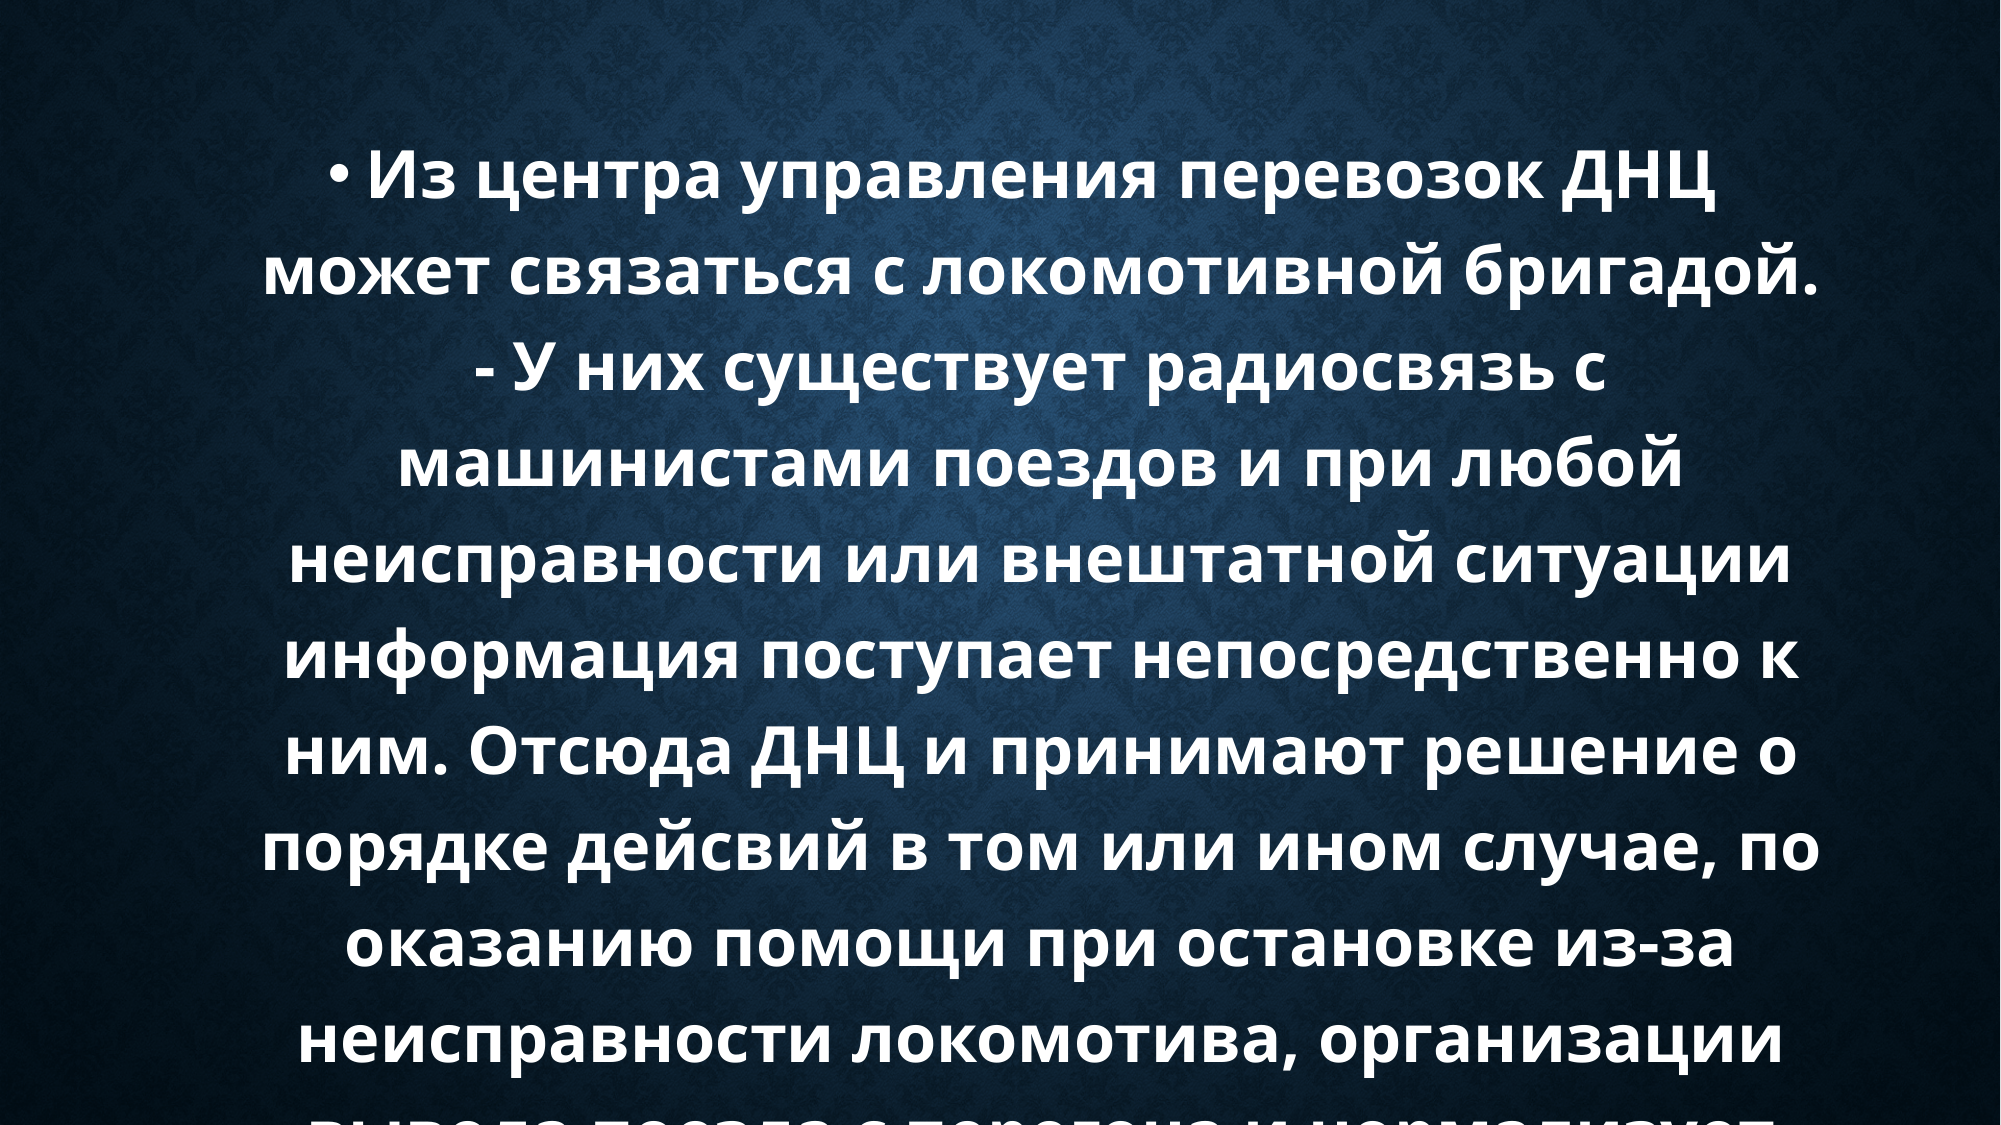

# Из центра управления перевозок ДНЦ может связаться с локомотивной бригадой. - У них существует радиосвязь с машинистами поездов и при любой неисправности или внештатной ситуации информация поступает непосредственно к ним. Отсюда ДНЦ и принимают решение о порядке дейсвий в том или ином случае, по оказанию помощи при остановке из-за неисправности локомотива, организации вывода поезда с перегона и нормализует движение поездов.